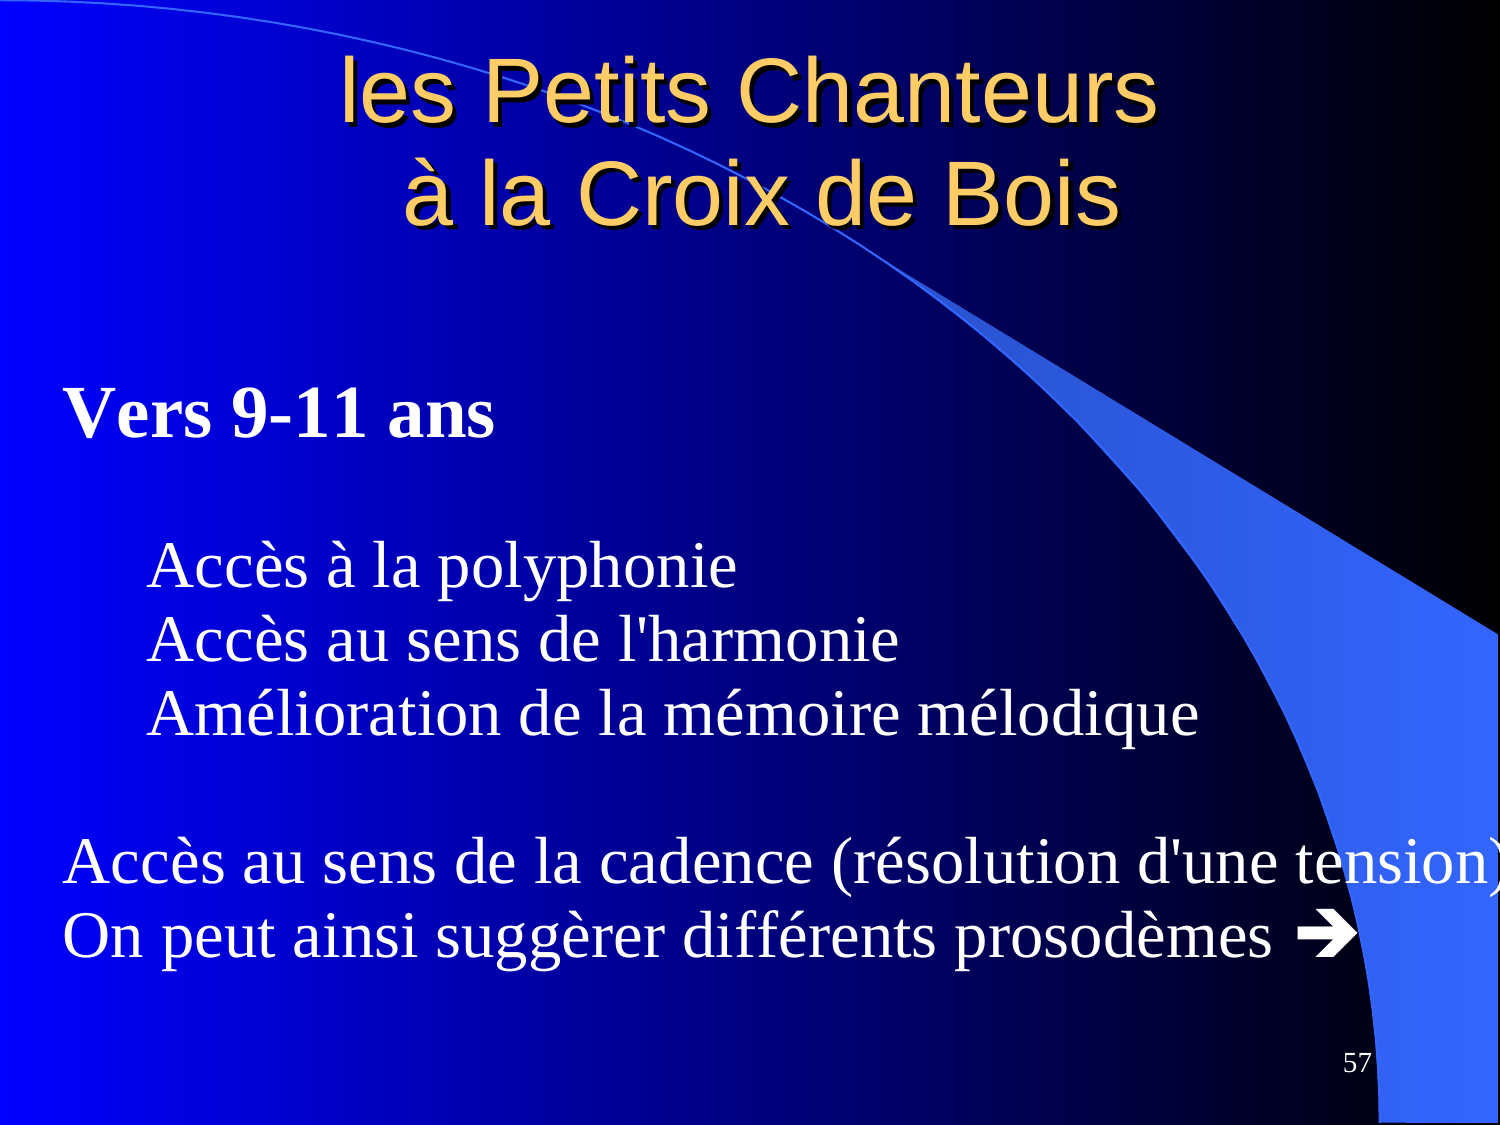

# les Petits Chanteurs à la Croix de Bois
Vers 9-11 ans
 Accès à la polyphonie
 Accès au sens de l'harmonie
 Amélioration de la mémoire mélodique
Accès au sens de la cadence (résolution d'une tension).
On peut ainsi suggèrer différents prosodèmes 
57